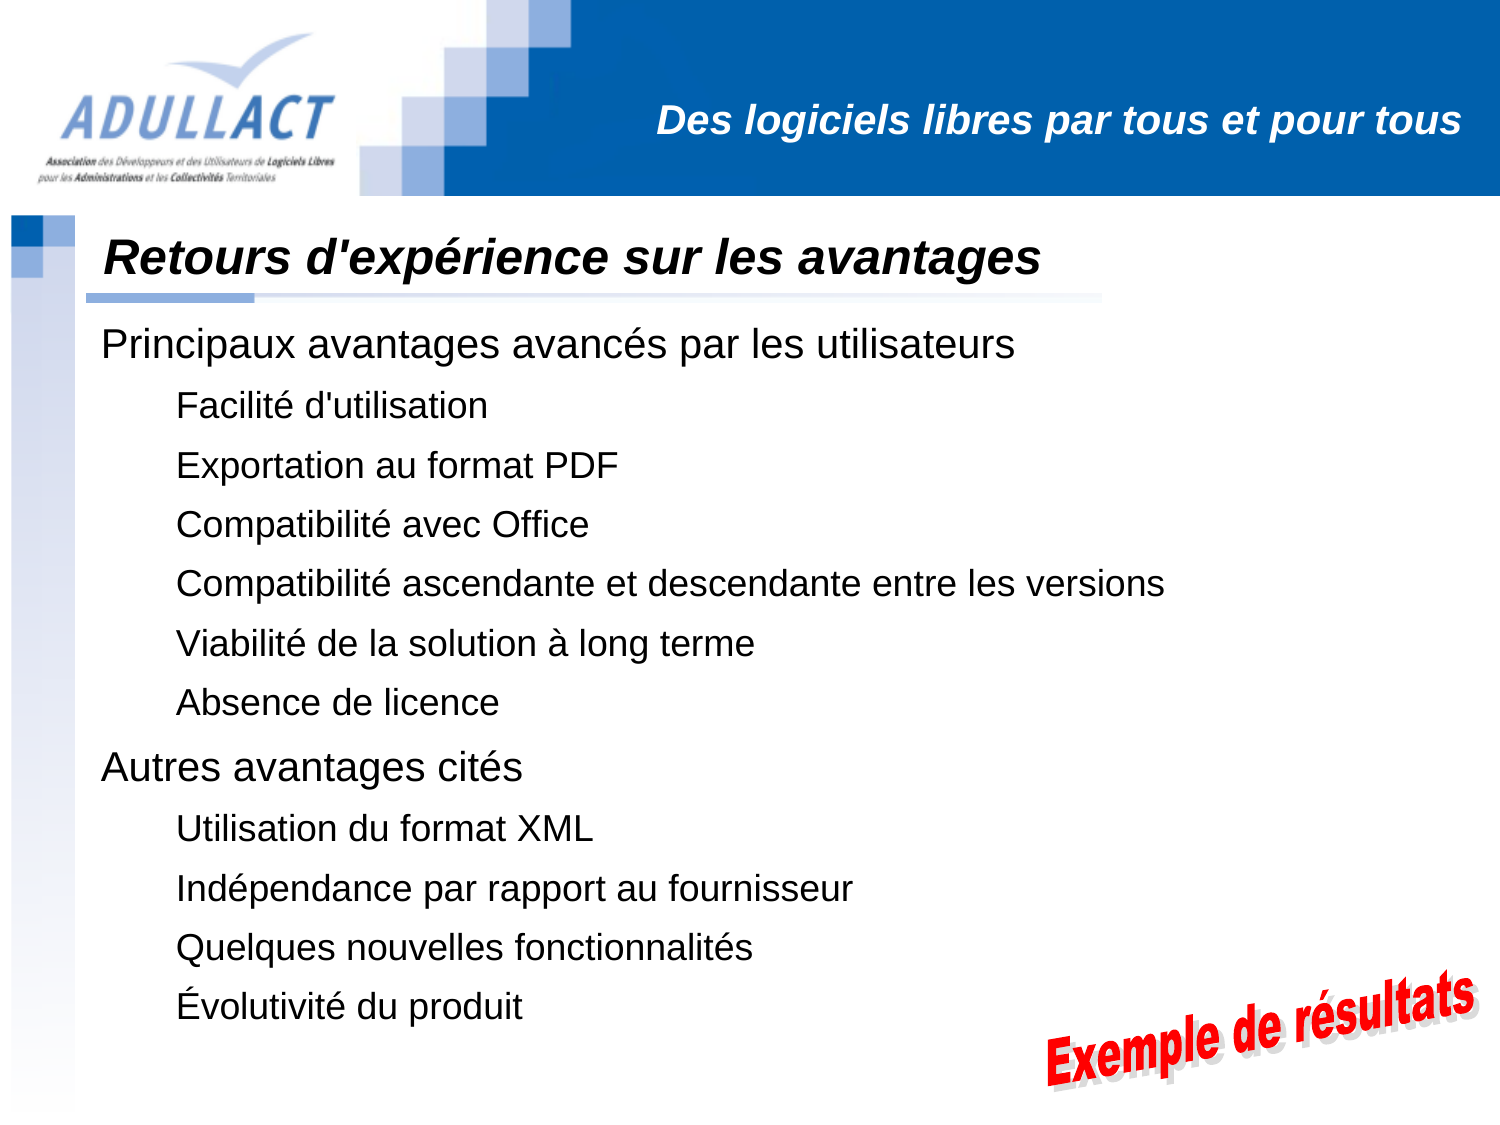

Retours d'expérience sur les avantages
# Principaux avantages avancés par les utilisateurs
Facilité d'utilisation
Exportation au format PDF
Compatibilité avec Office
Compatibilité ascendante et descendante entre les versions
Viabilité de la solution à long terme
Absence de licence
Autres avantages cités
Utilisation du format XML
Indépendance par rapport au fournisseur
Quelques nouvelles fonctionnalités
Évolutivité du produit